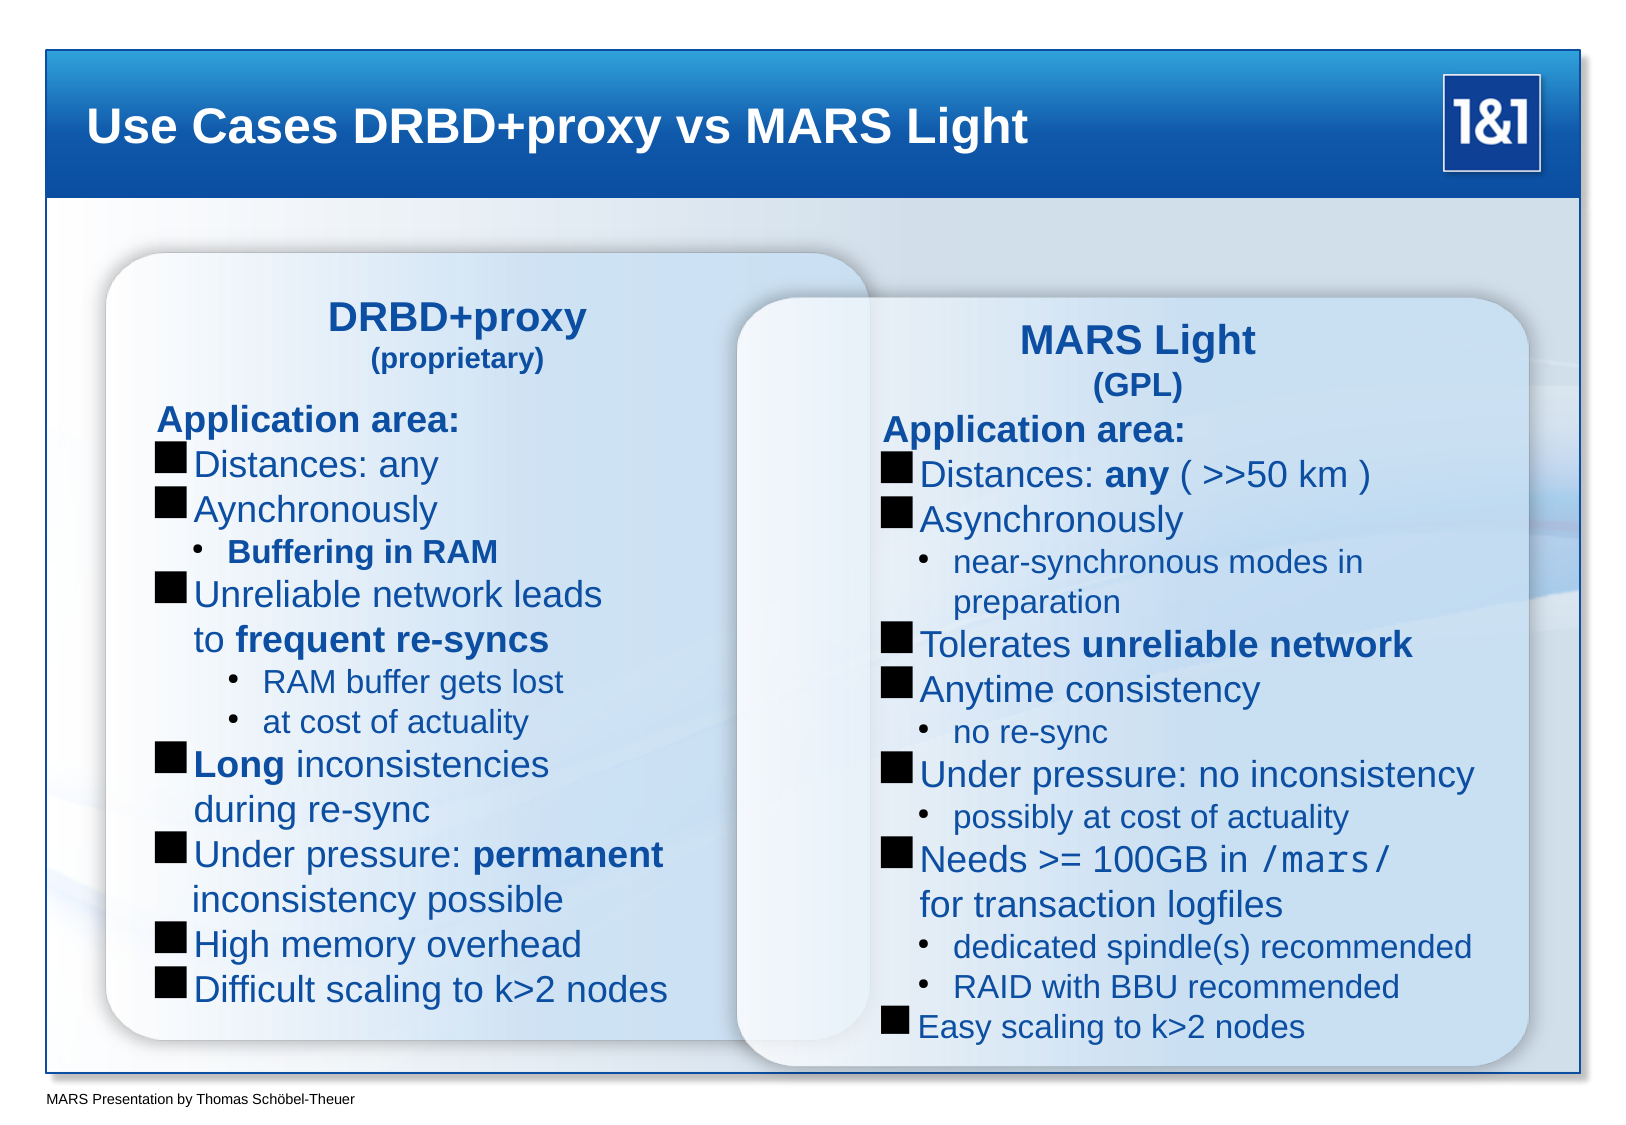

# Use Cases DRBD+proxy vs MARS Light
DRBD+proxy
(proprietary)
MARS Light
(GPL)
Application area:
Distances: any
Aynchronously
Buffering in RAM
Unreliable network leads
to frequent re-syncs
RAM buffer gets lost
at cost of actuality
Long inconsistencies
during re-sync
Under pressure: permanent inconsistency possible
High memory overhead
Difficult scaling to k>2 nodes
Application area:
Distances: any ( >>50 km )
Asynchronously
near-synchronous modes in preparation
Tolerates unreliable network
Anytime consistency
no re-sync
Under pressure: no inconsistency
possibly at cost of actuality
Needs >= 100GB in /mars/
for transaction logfiles
dedicated spindle(s) recommended
RAID with BBU recommended
Easy scaling to k>2 nodes
MARS Presentation by Thomas Schöbel-Theuer